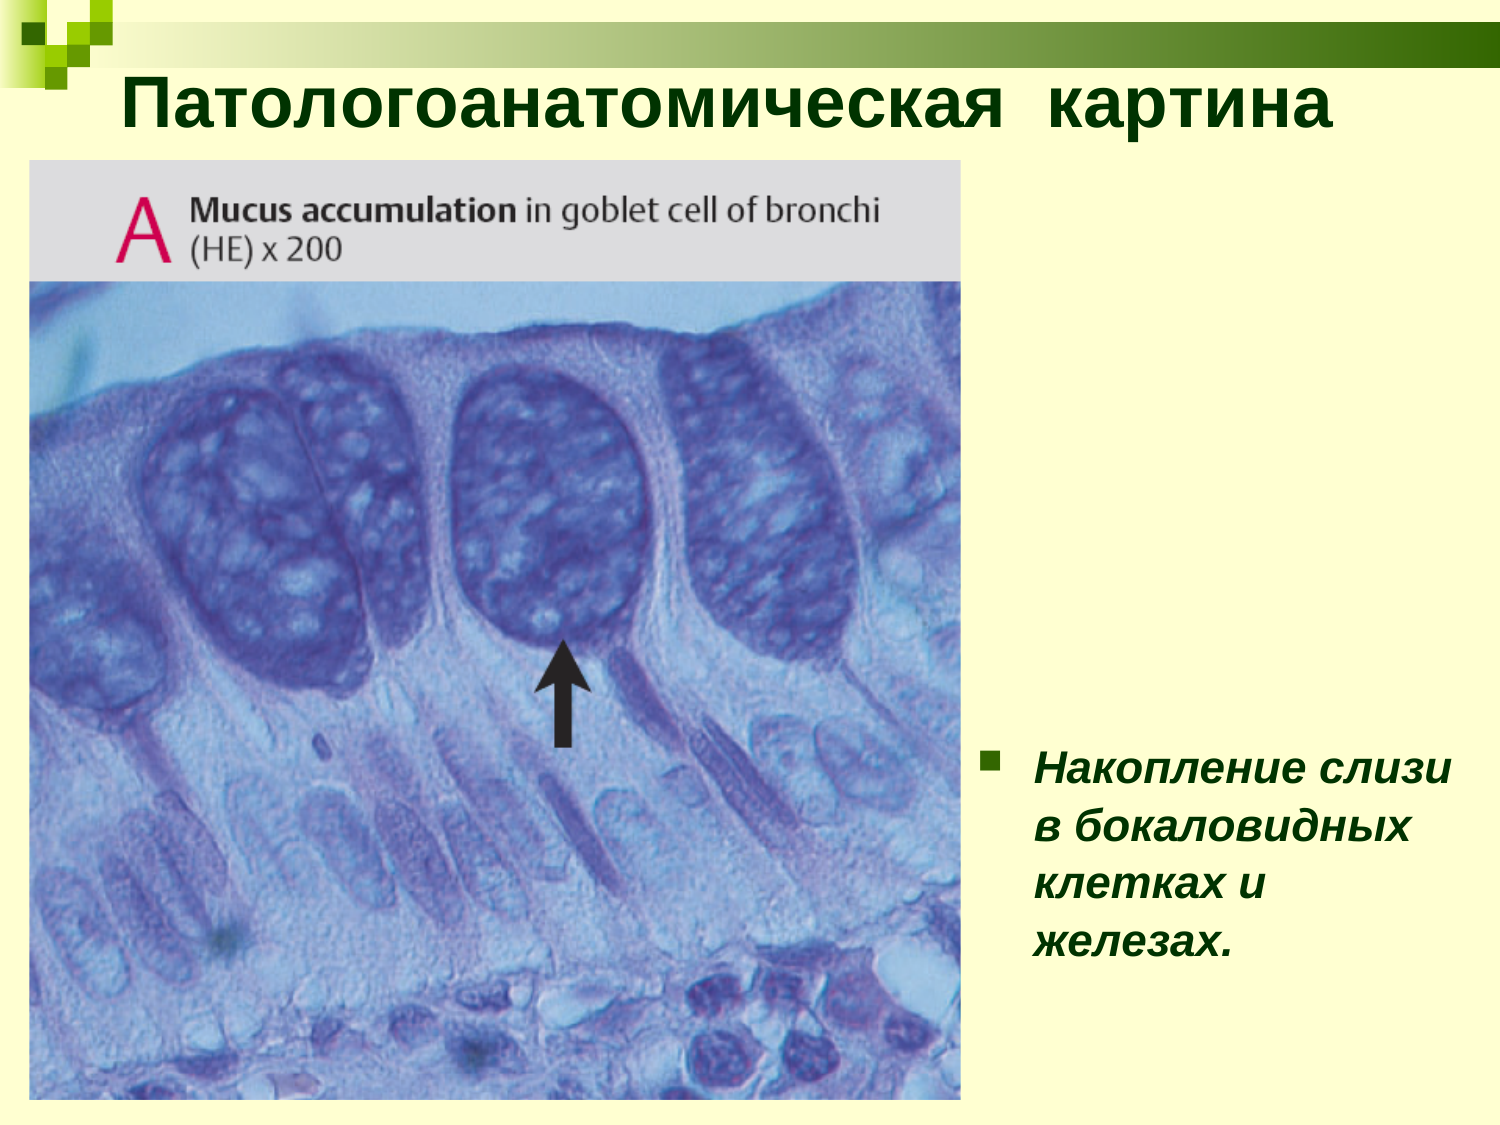

Патологоанатомическая картина
# Накопление слизи в бокаловидных клетках и железах.